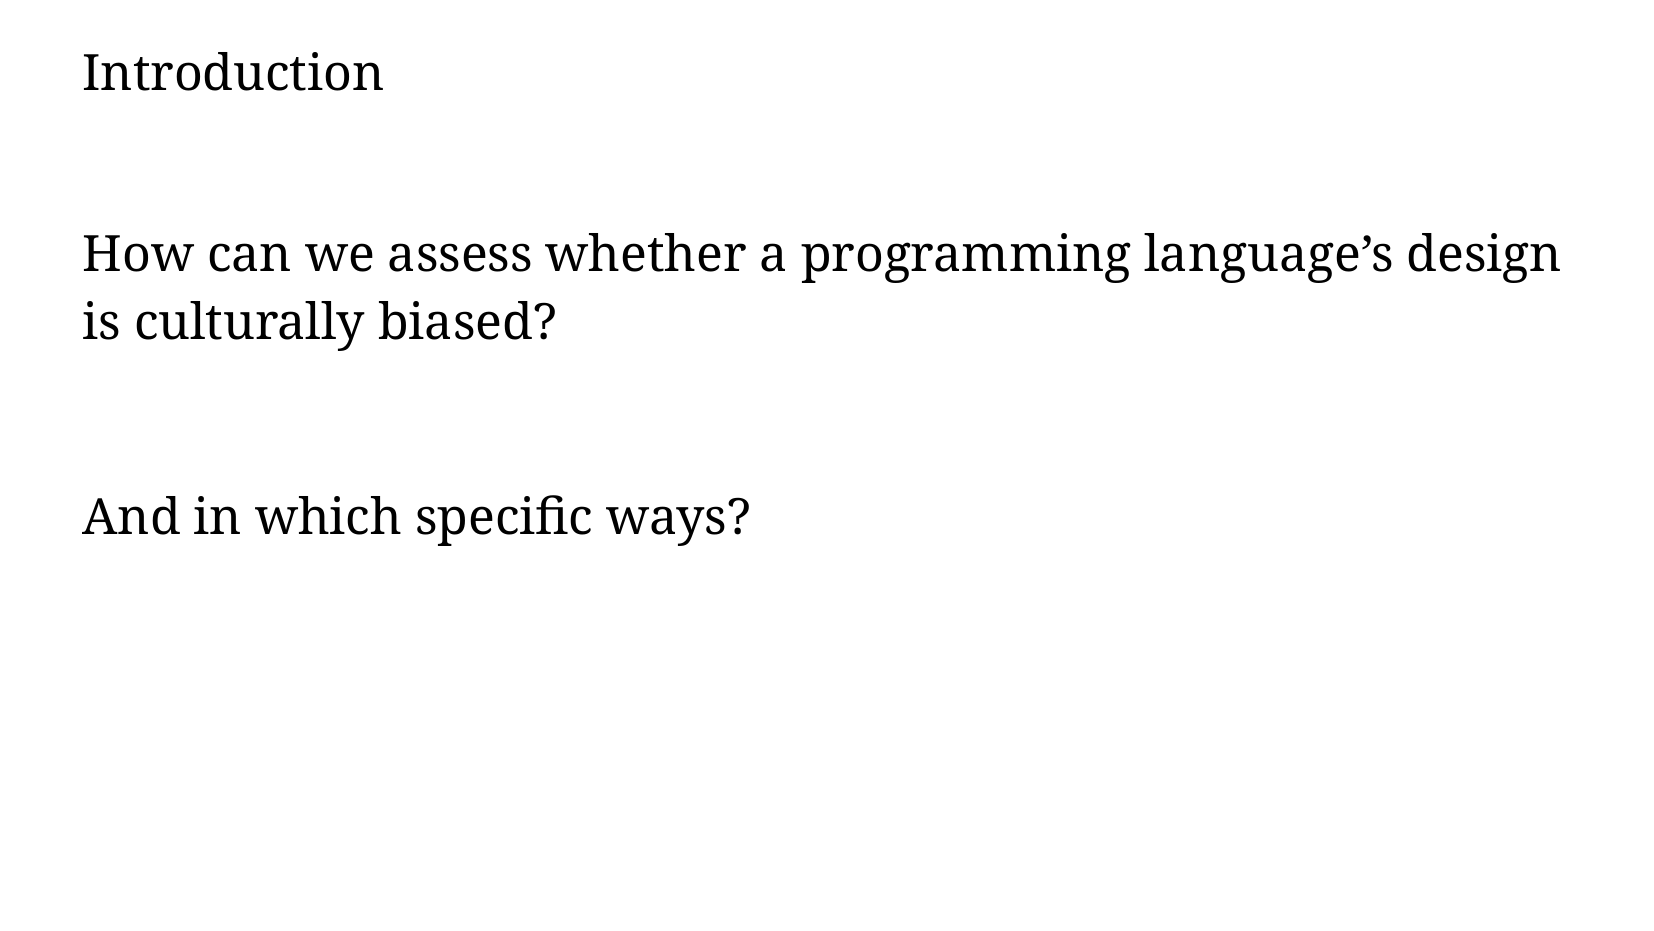

# Introduction
How can we assess whether a programming language’s design is culturally biased?
And in which specific ways?